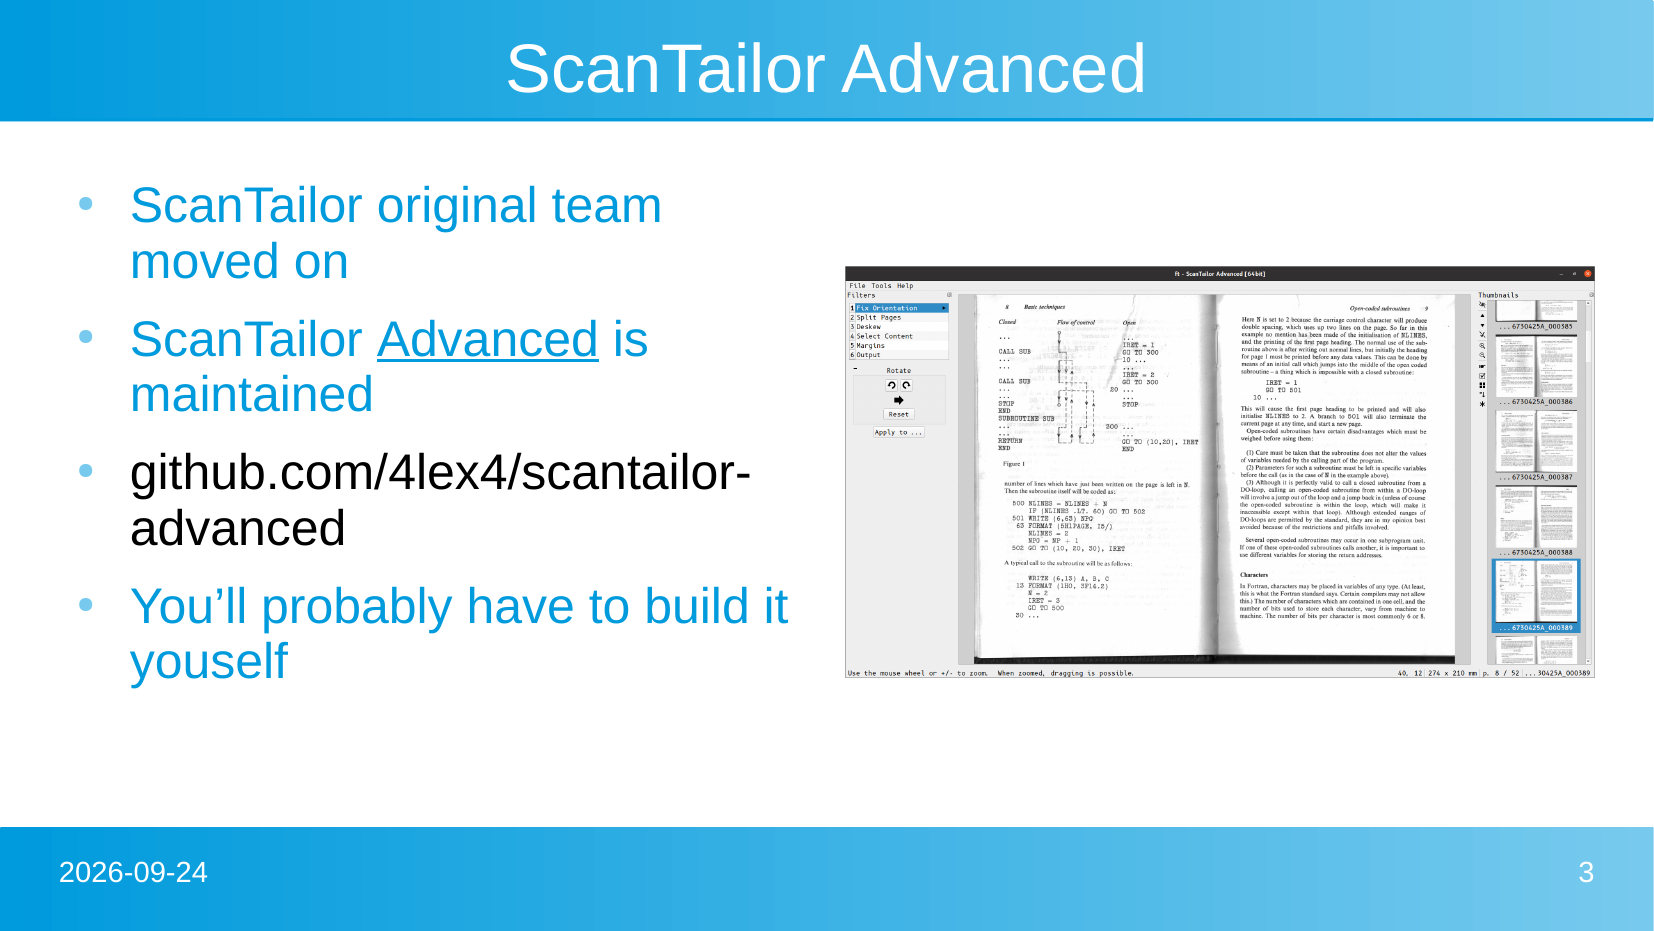

# ScanTailor Advanced
ScanTailor original team moved on
ScanTailor Advanced is maintained
github.com/4lex4/scantailor-advanced
You’ll probably have to build it youself
3